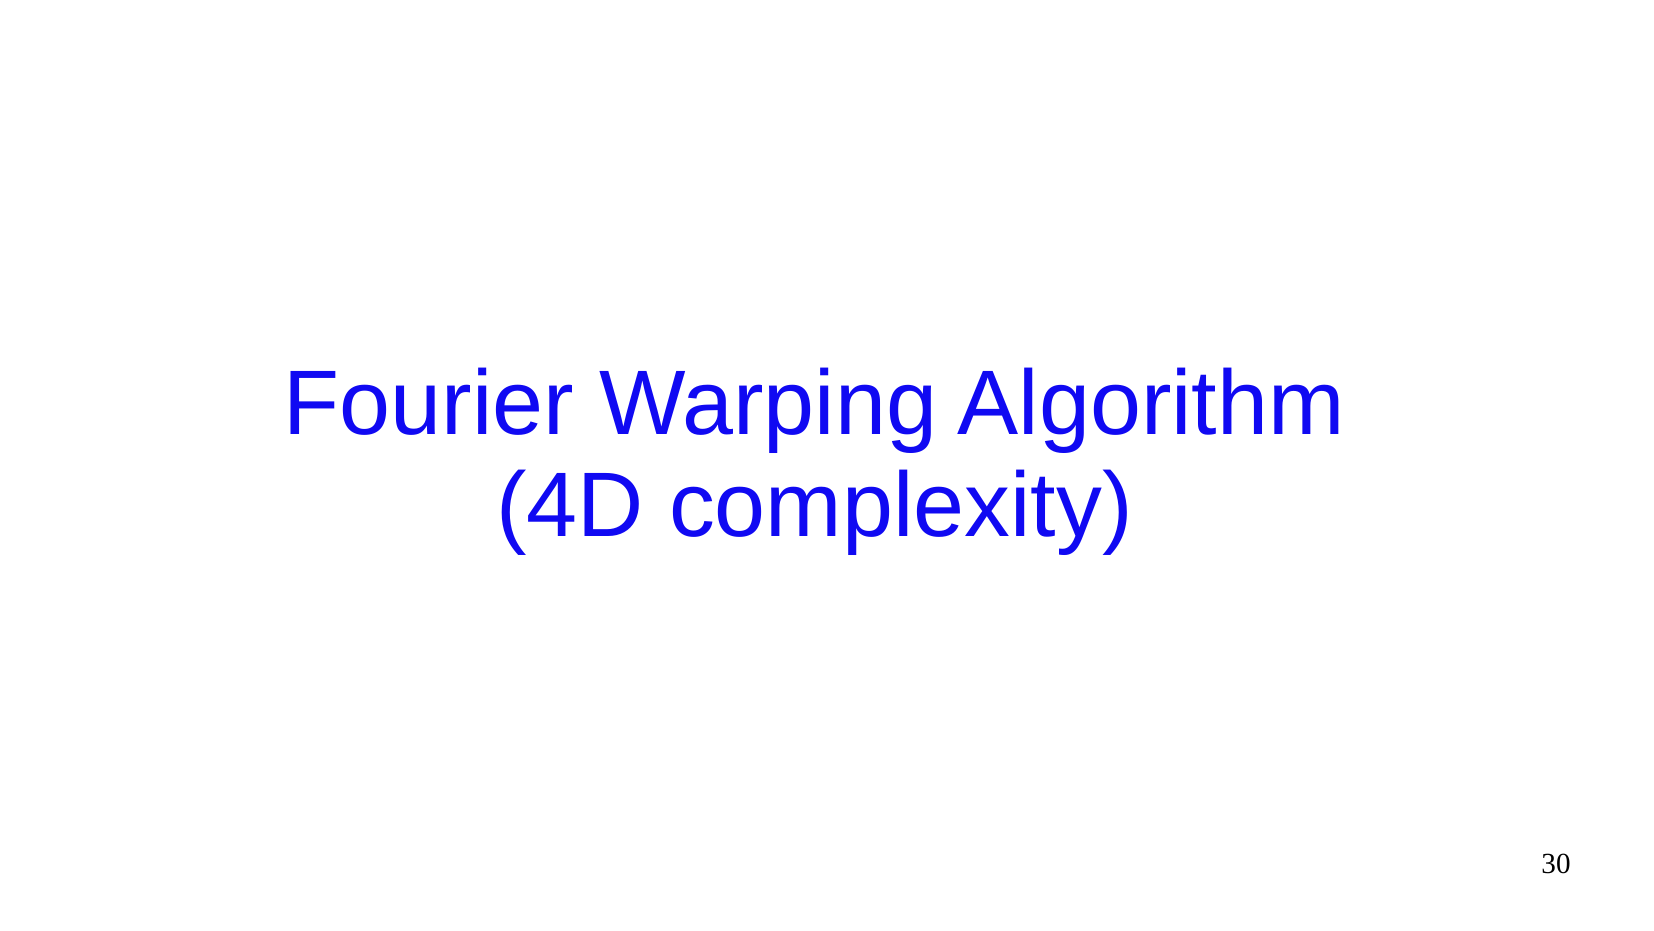

# Fourier Warping Algorithm (4D complexity)
30